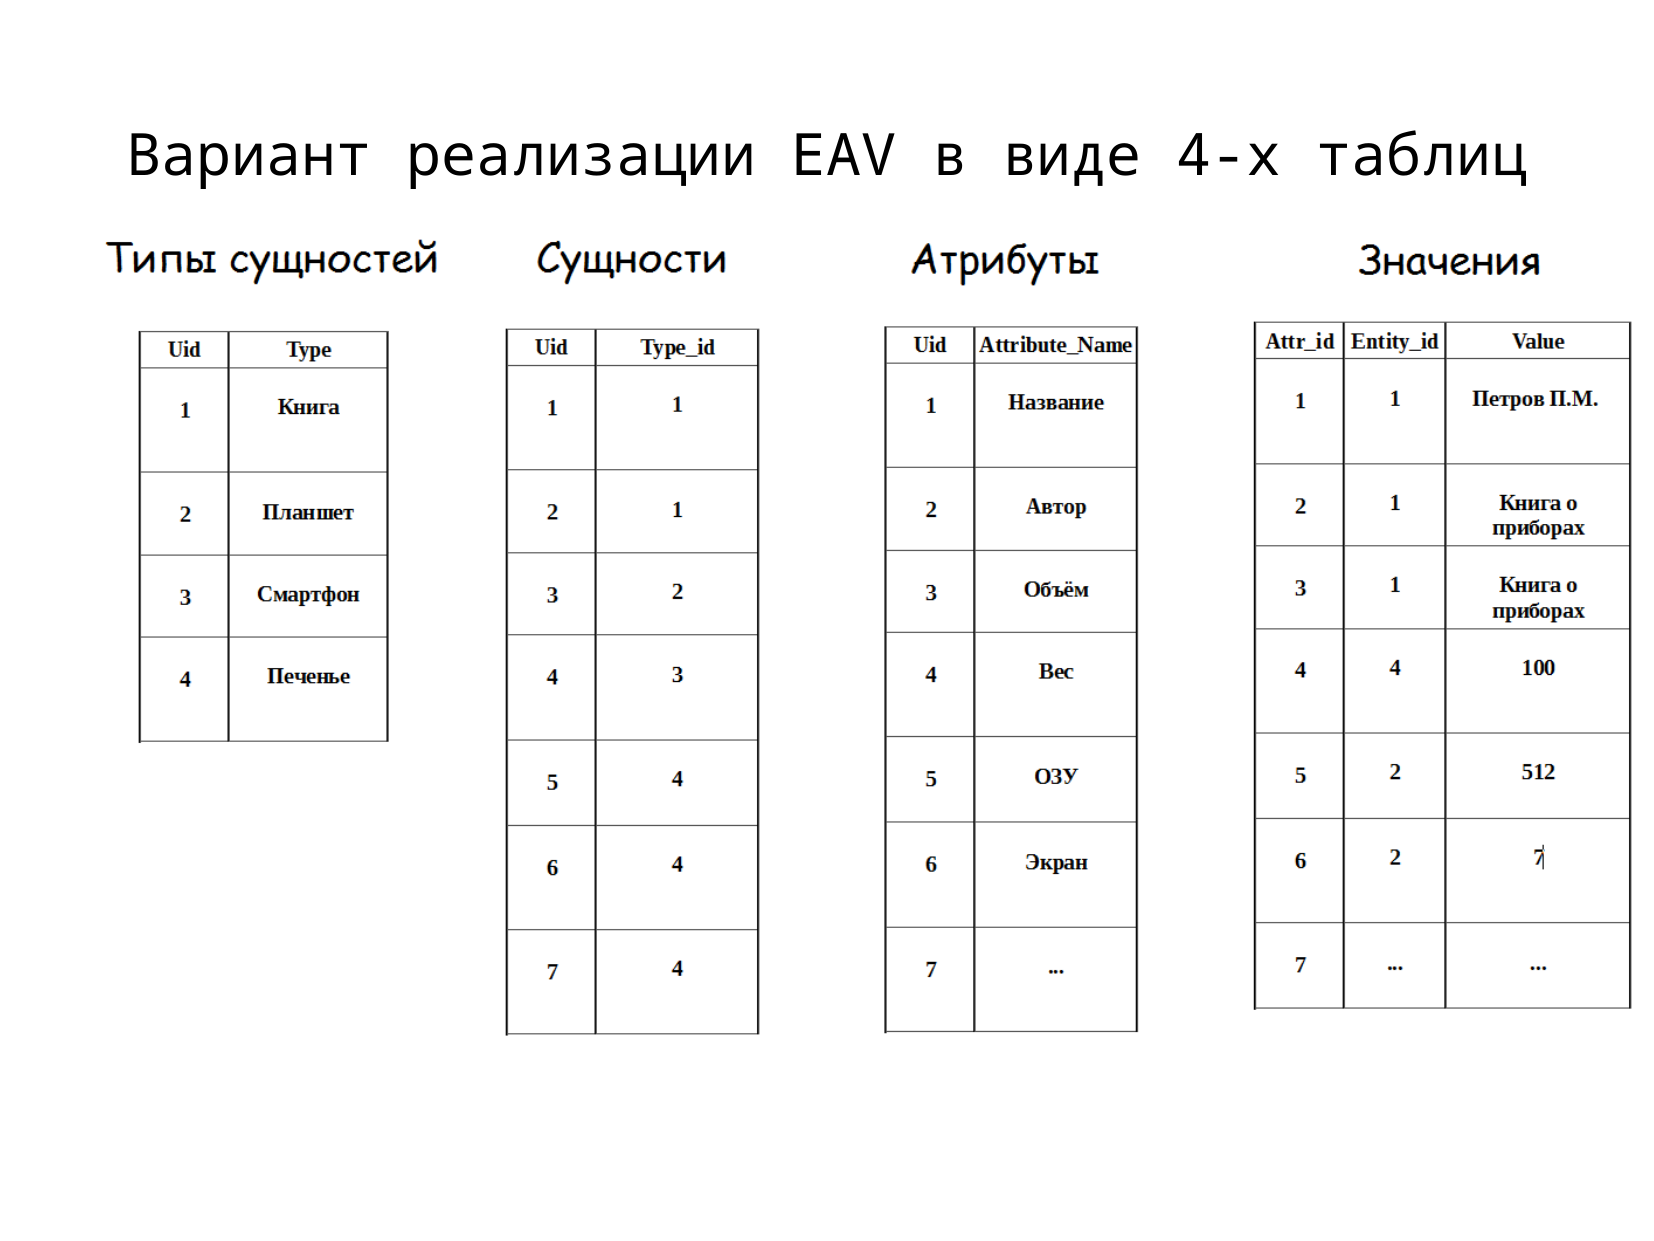

# Вариант реализации EAV в виде 4-х таблиц